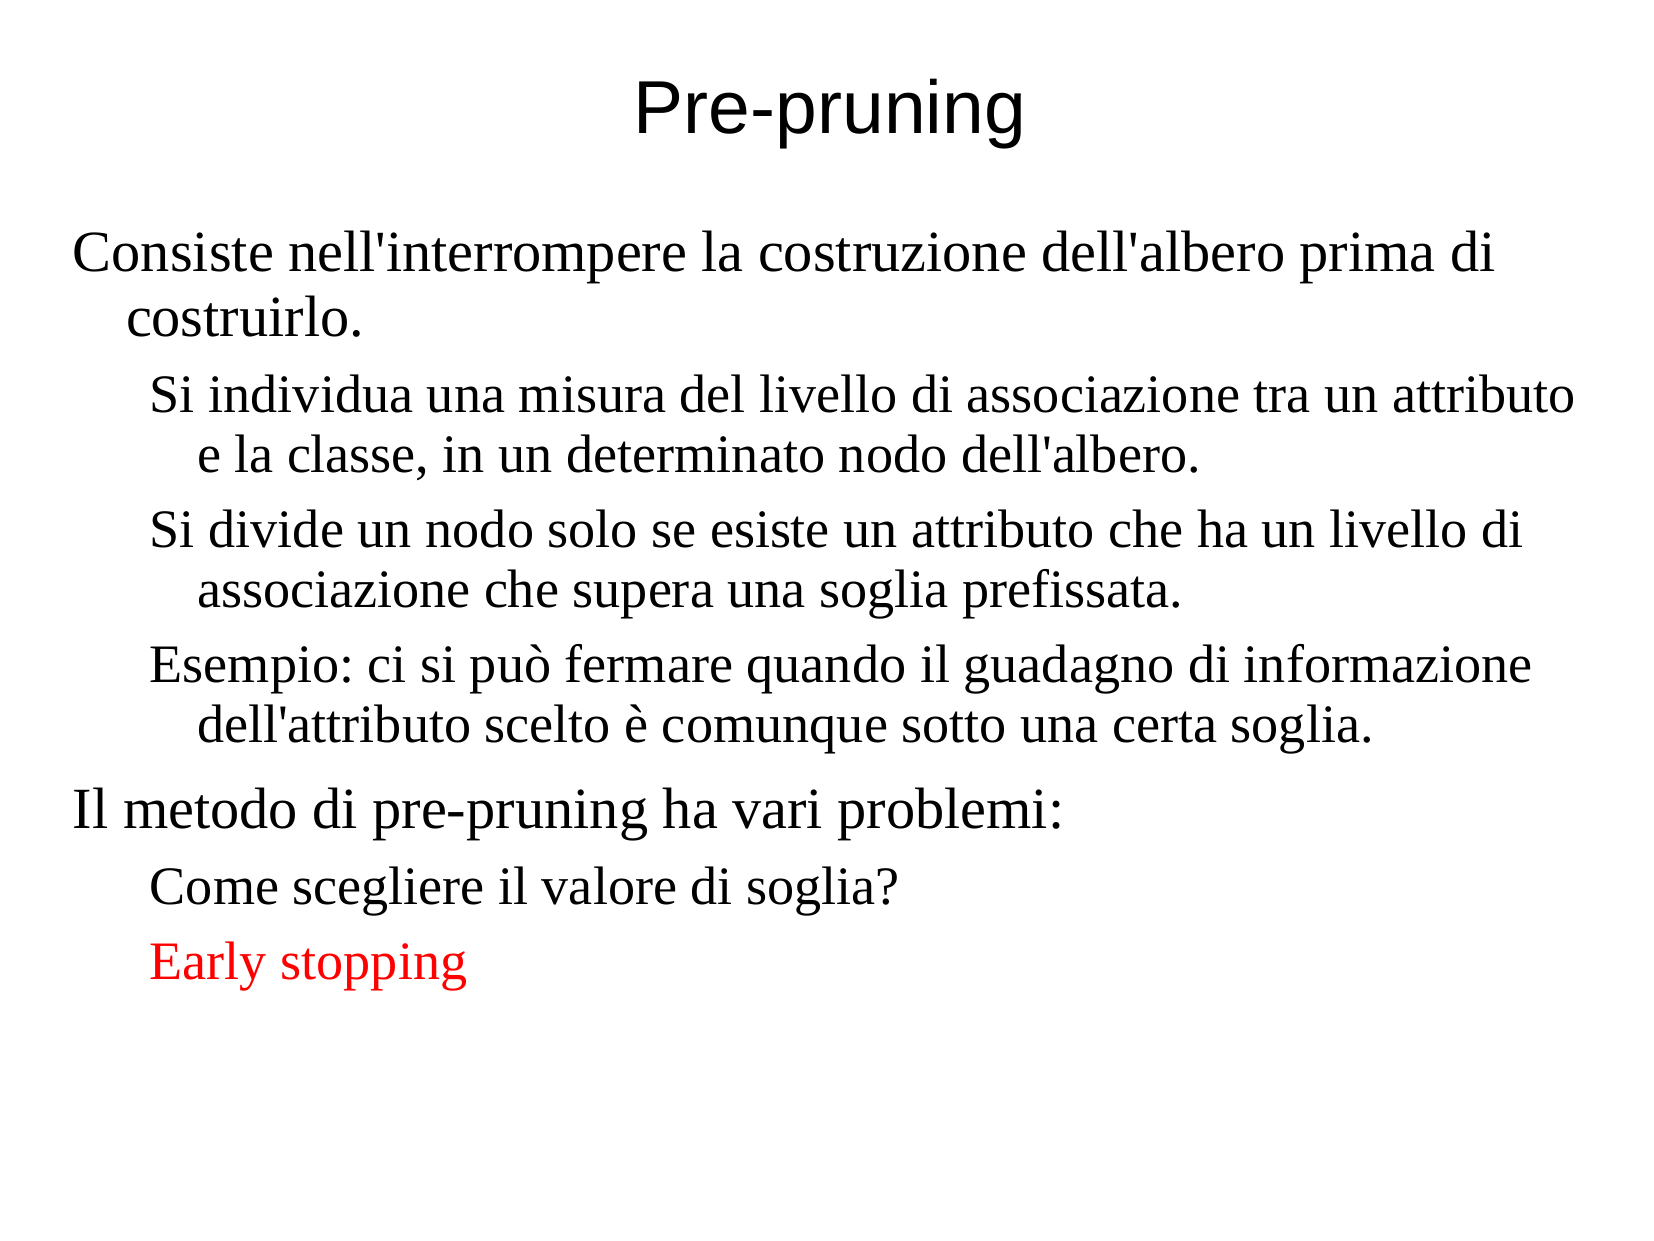

# Pre-pruning
Consiste nell'interrompere la costruzione dell'albero prima di costruirlo.
Si individua una misura del livello di associazione tra un attributo e la classe, in un determinato nodo dell'albero.
Si divide un nodo solo se esiste un attributo che ha un livello di associazione che supera una soglia prefissata.
Esempio: ci si può fermare quando il guadagno di informazione dell'attributo scelto è comunque sotto una certa soglia.
Il metodo di pre-pruning ha vari problemi:
Come scegliere il valore di soglia?
Early stopping